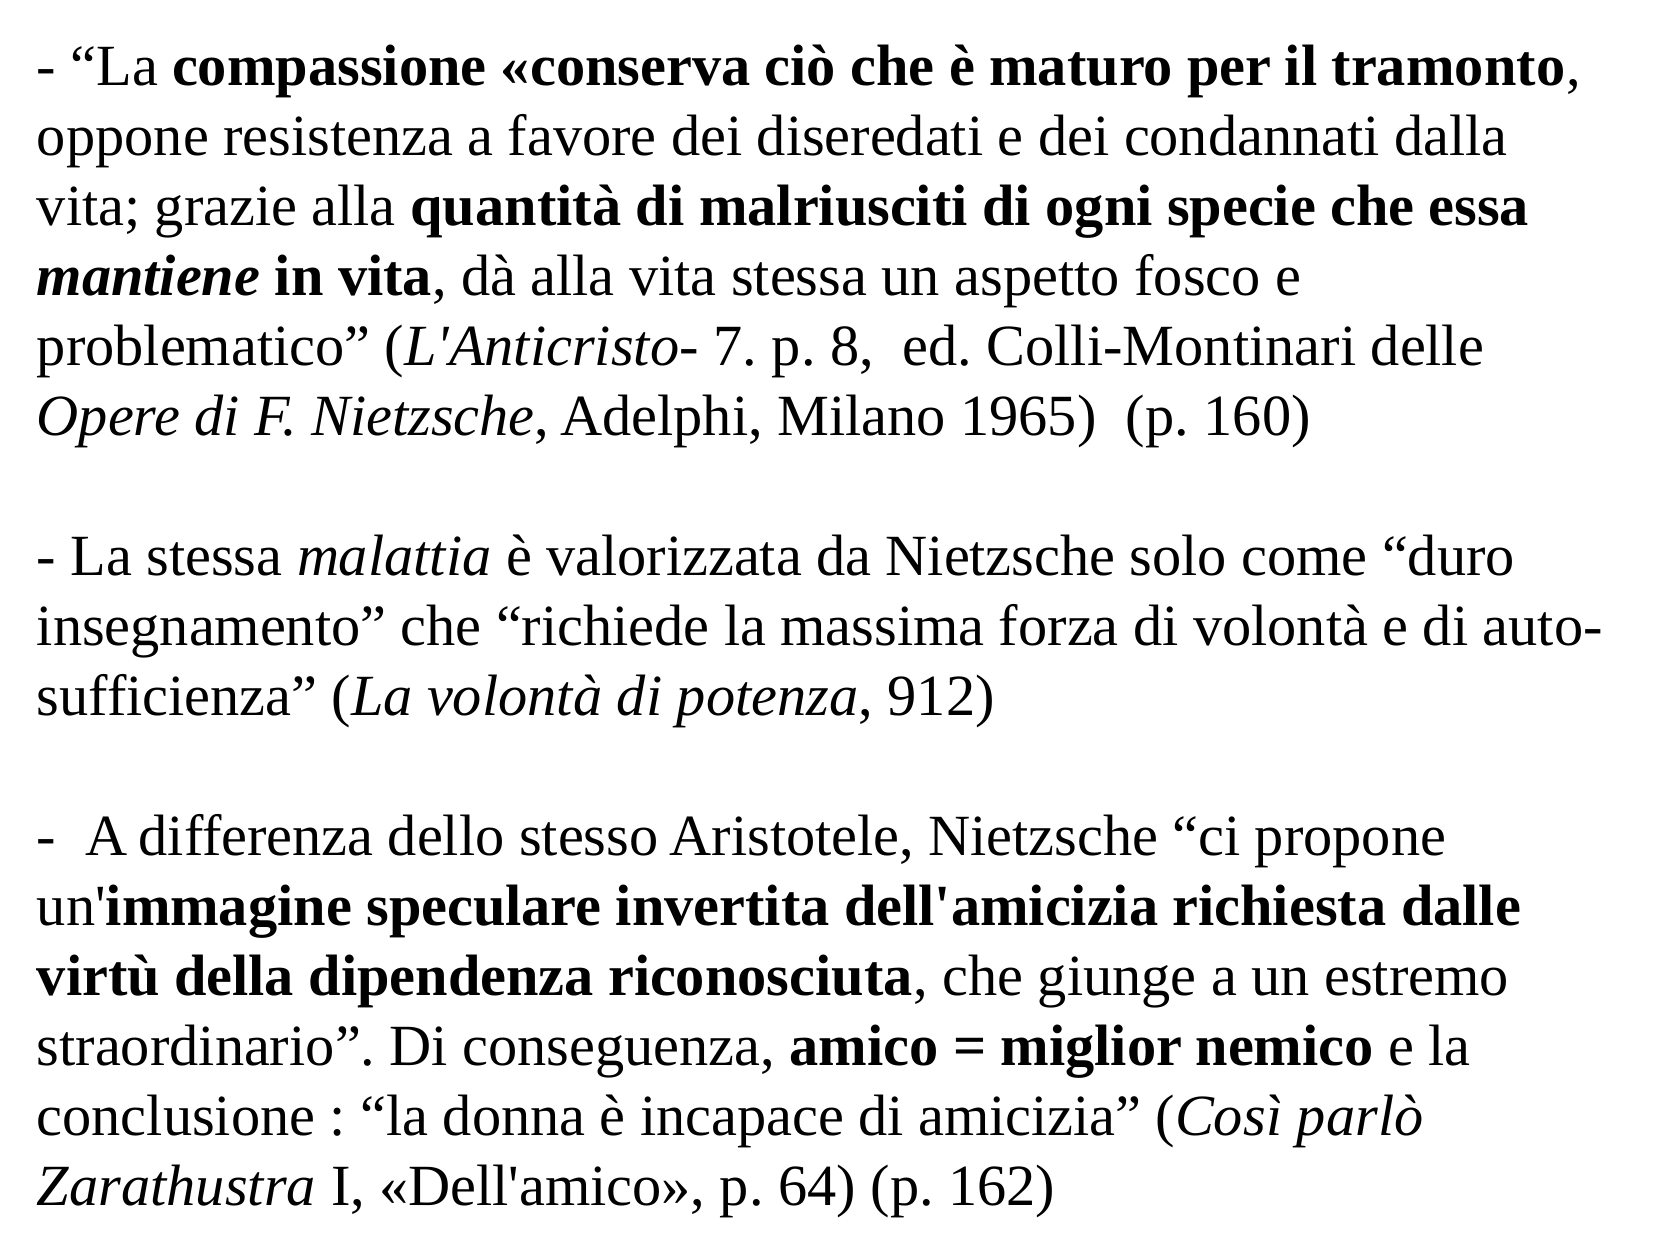

# - “La compassione «conserva ciò che è maturo per il tramonto, oppone resistenza a favore dei diseredati e dei condannati dalla vita; grazie alla quantità di malriusciti di ogni specie che essa mantiene in vita, dà alla vita stessa un aspetto fosco e problematico” (L'Anticristo- 7. p. 8, ed. Colli-Montinari delle Opere di F. Nietzsche, Adelphi, Milano 1965) (p. 160) - La stessa malattia è valorizzata da Nietzsche solo come “duro insegnamento” che “richiede la massima forza di volontà e di auto-sufficienza” (La volontà di potenza, 912) - A differenza dello stesso Aristotele, Nietzsche “ci propone un'immagine speculare invertita dell'amicizia richiesta dalle virtù della dipendenza riconosciuta, che giunge a un estremo straordinario”. Di conseguenza, amico = miglior nemico e la conclusione : “la donna è incapace di amicizia” (Così parlò Zarathustra I, «Dell'amico», p. 64) (p. 162)